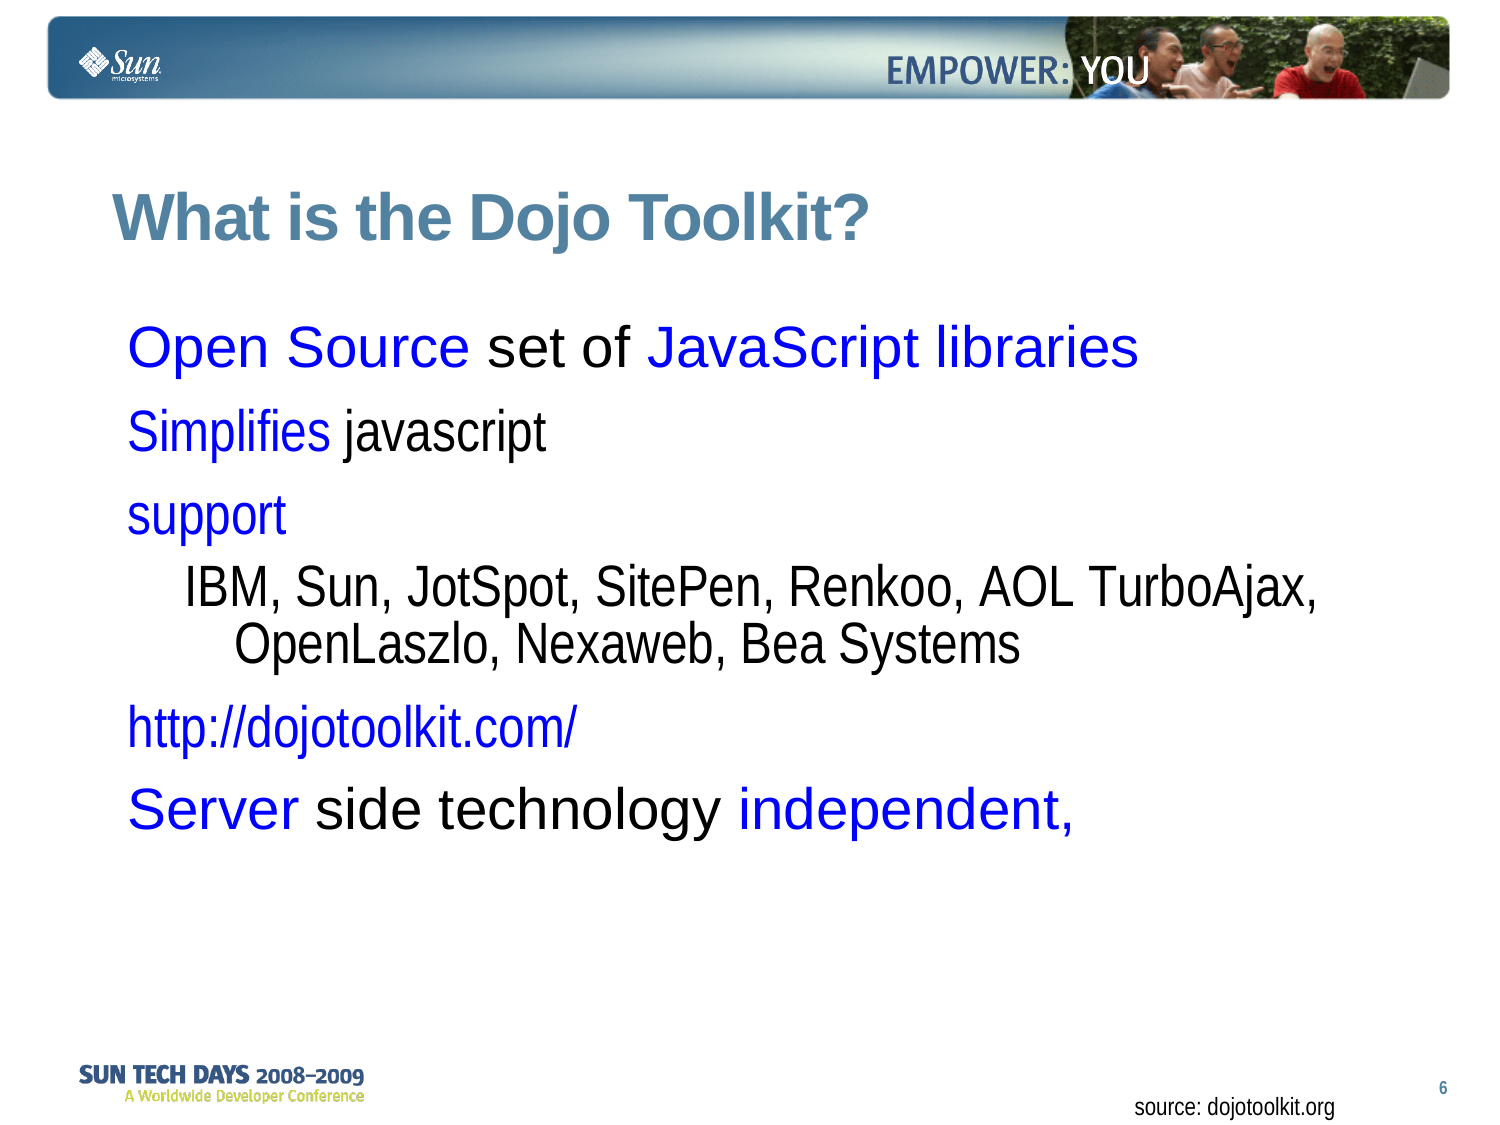

# What is the Dojo Toolkit?
Open Source set of JavaScript libraries
Simplifies javascript
support
IBM, Sun, JotSpot, SitePen, Renkoo, AOL TurboAjax, OpenLaszlo, Nexaweb, Bea Systems
http://dojotoolkit.com/
Server side technology independent,
source: dojotoolkit.org